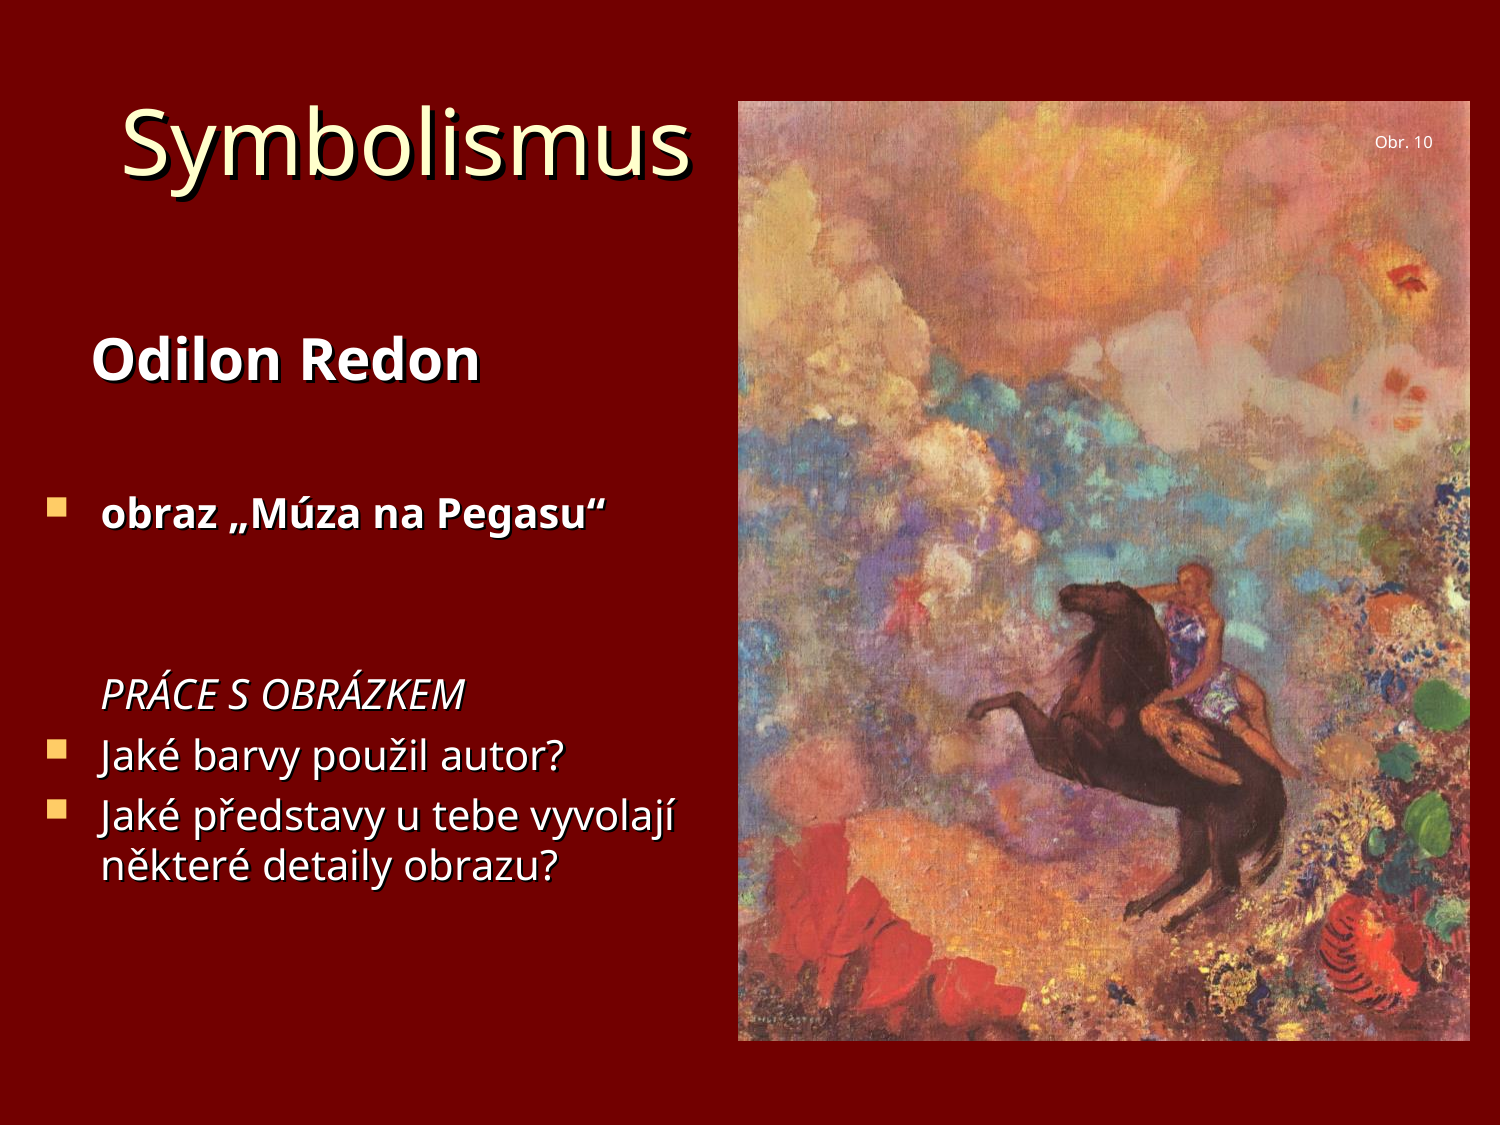

# Symbolismus
Obr. 10
 Odilon Redon
obraz „Múza na Pegasu“
	PRÁCE S OBRÁZKEM
Jaké barvy použil autor?
Jaké představy u tebe vyvolají některé detaily obrazu?